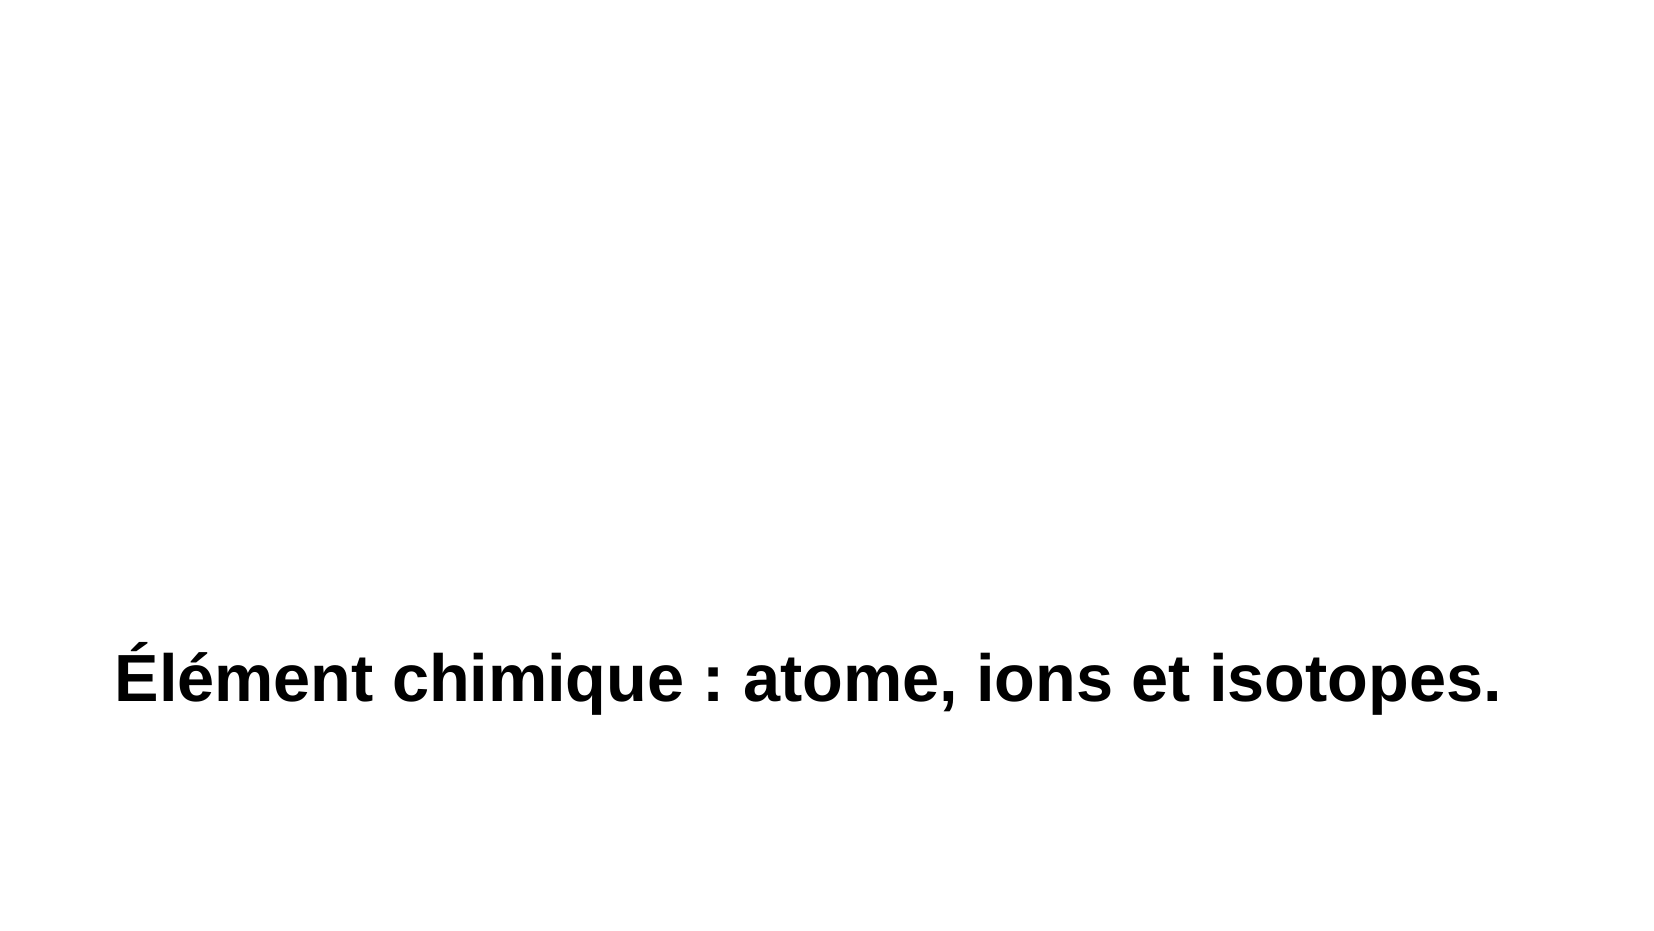

# Élément chimique : atome, ions et isotopes.